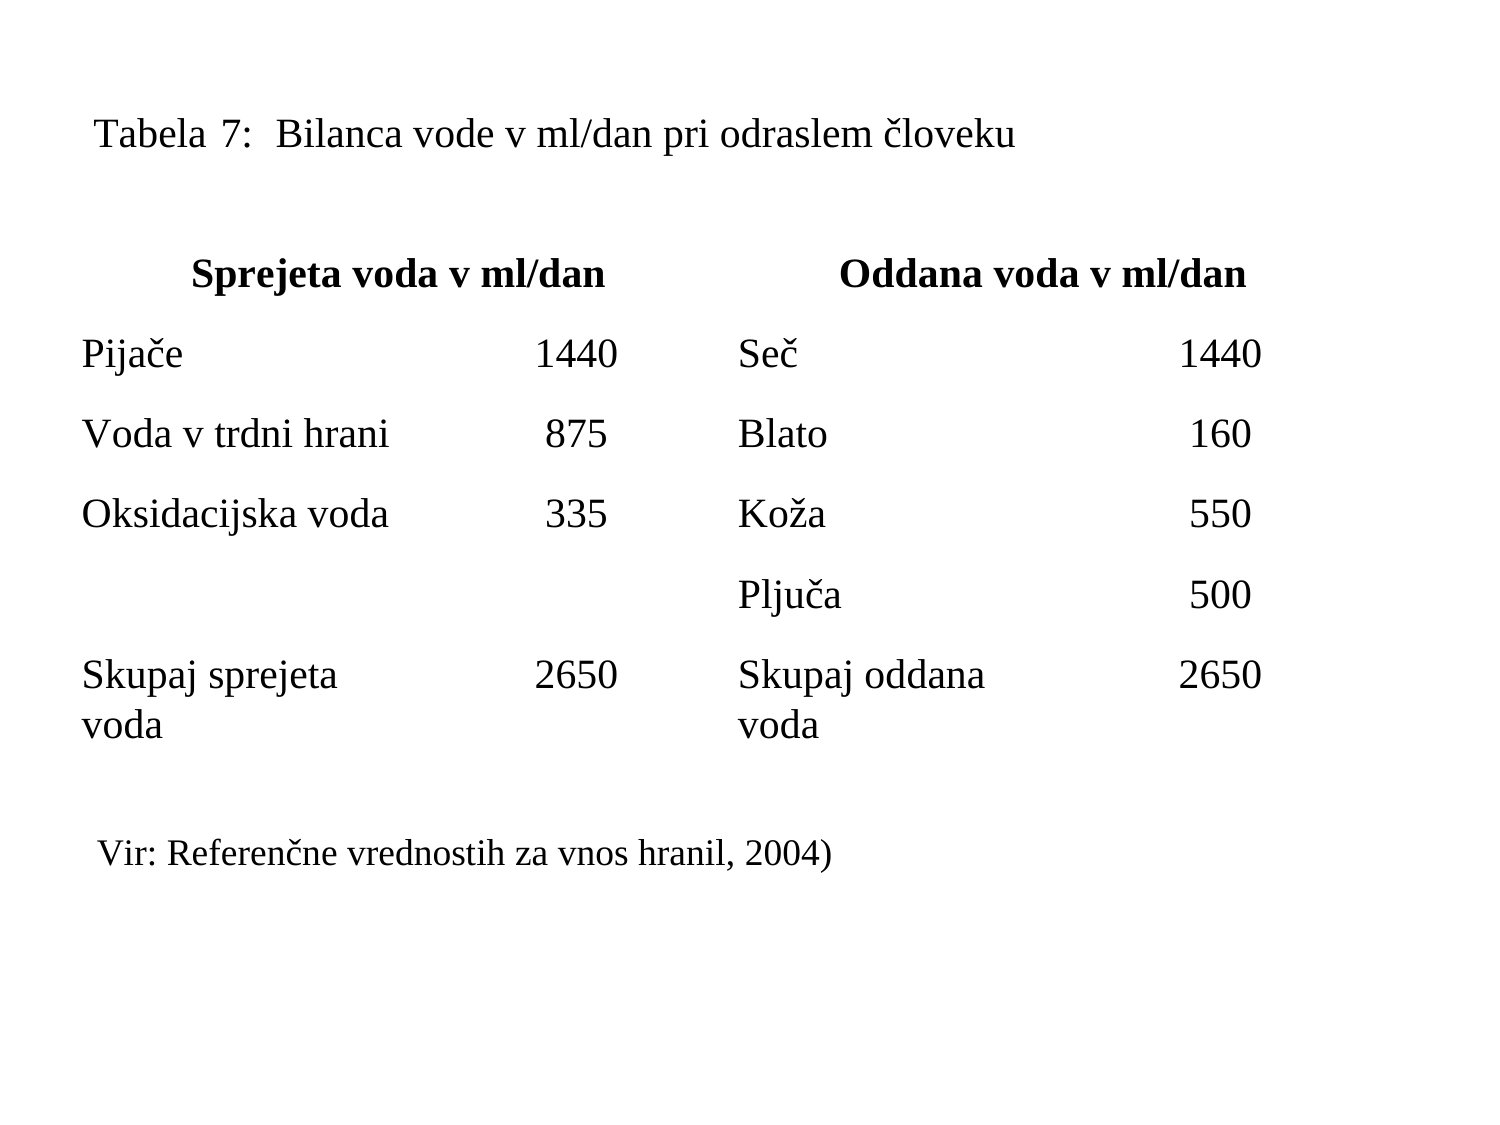

| Tabela 7: | Bilanca vode v ml/dan pri odraslem človeku |
| --- | --- |
| Sprejeta voda v ml/dan | | Oddana voda v ml/dan | |
| --- | --- | --- | --- |
| Pijače | 1440 | Seč | 1440 |
| Voda v trdni hrani | 875 | Blato | 160 |
| Oksidacijska voda | 335 | Koža | 550 |
| | | Pljuča | 500 |
| Skupaj sprejeta voda | 2650 | Skupaj oddana voda | 2650 |
Vir: Referenčne vrednostih za vnos hranil, 2004)